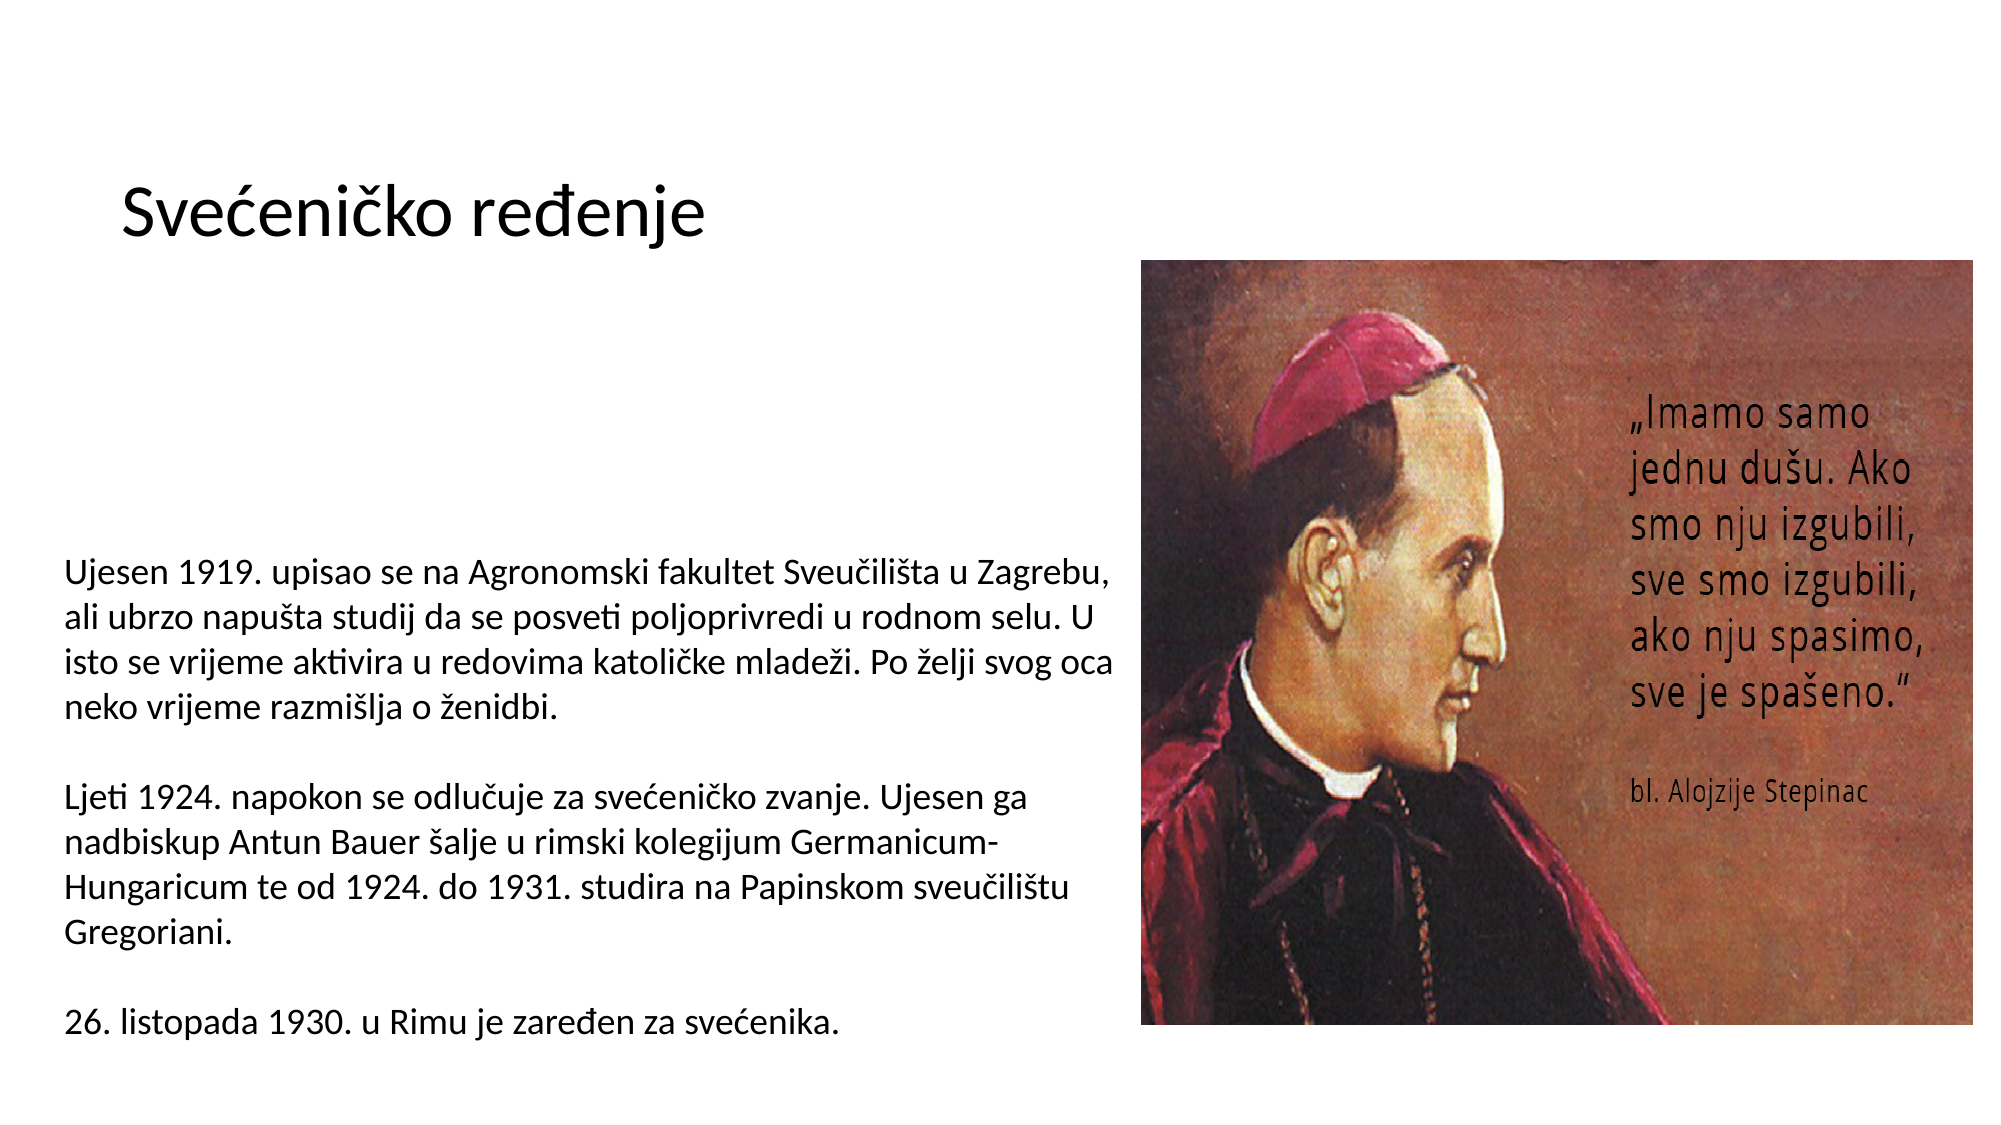

Svećeničko ređenje
Ujesen 1919. upisao se na Agronomski fakultet Sveučilišta u Zagrebu, ali ubrzo napušta studij da se posveti poljoprivredi u rodnom selu. U isto se vrijeme aktivira u redovima katoličke mladeži. Po želji svog oca neko vrijeme razmišlja o ženidbi.
Ljeti 1924. napokon se odlučuje za svećeničko zvanje. Ujesen ga nadbiskup Antun Bauer šalje u rimski kolegijum Germanicum-Hungaricum te od 1924. do 1931. studira na Papinskom sveučilištu Gregoriani.
26. listopada 1930. u Rimu je zaređen za svećenika.